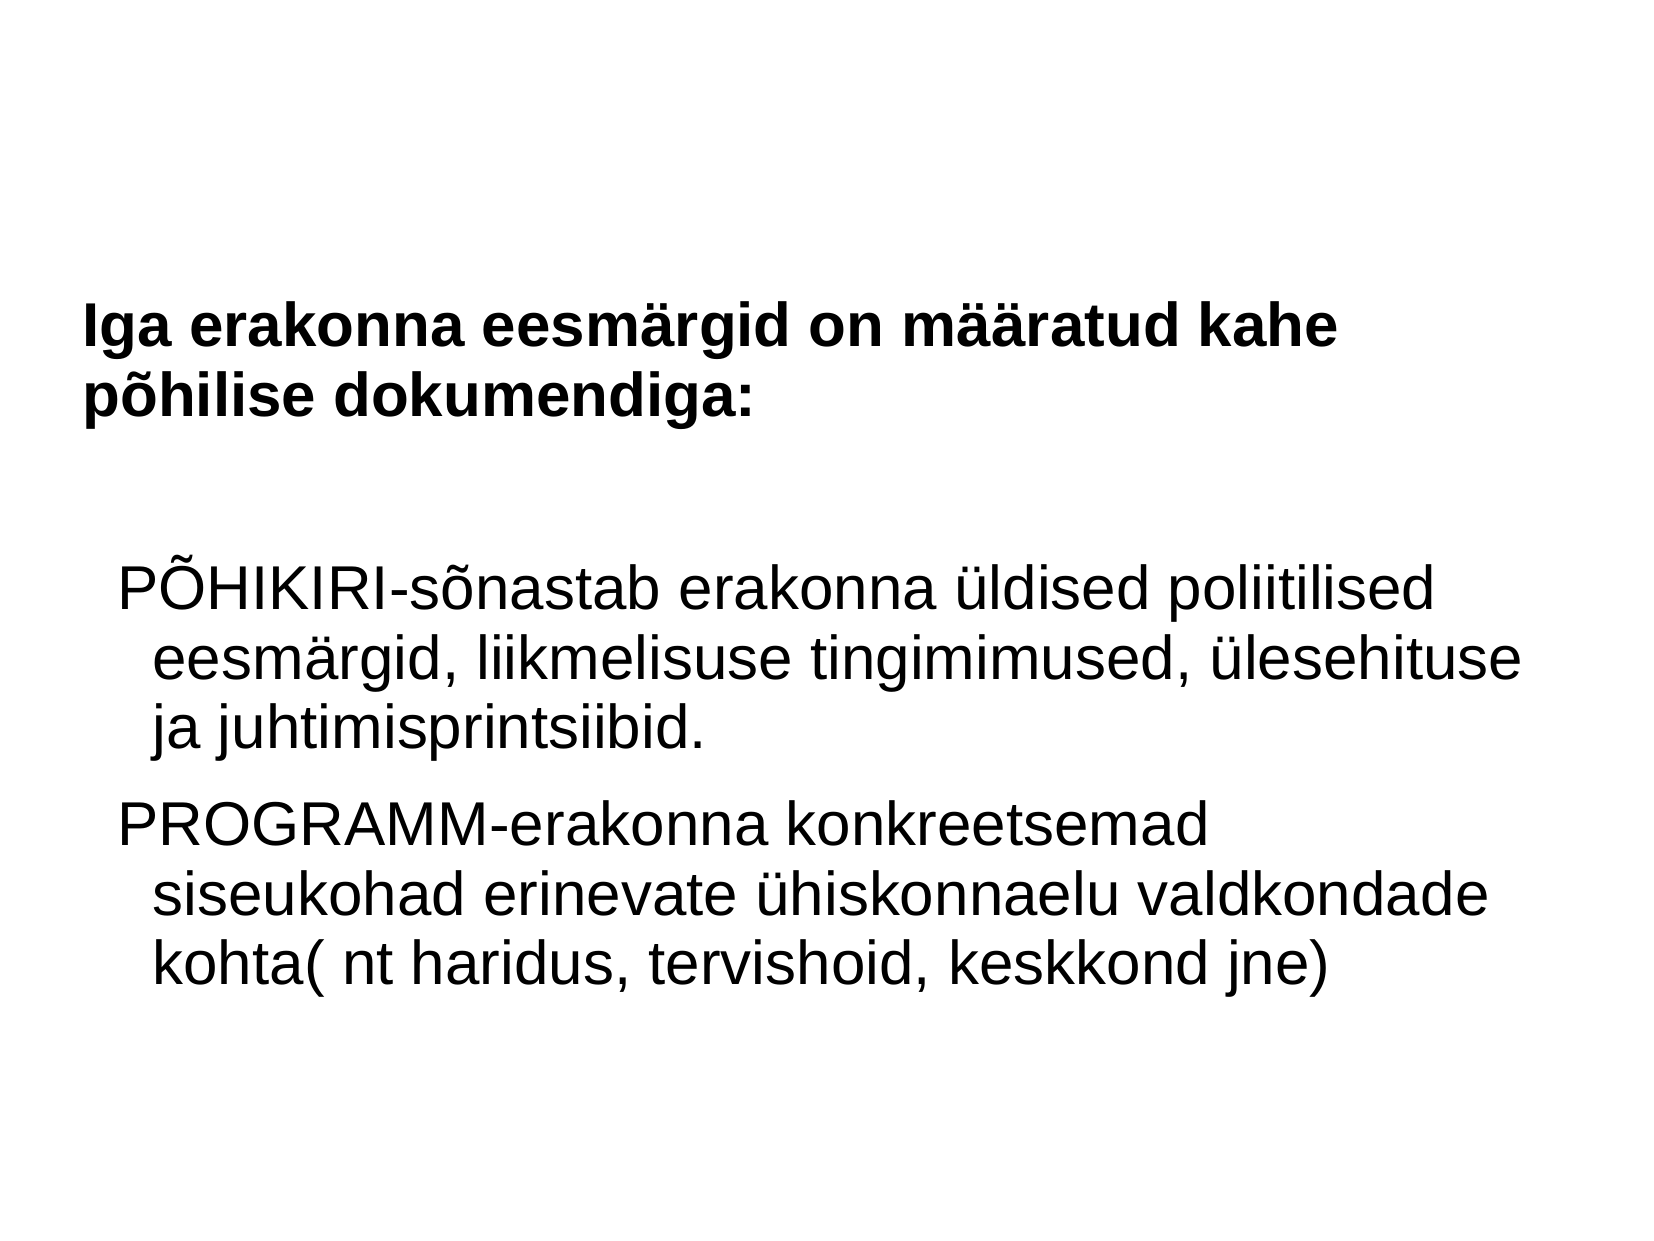

#
Iga erakonna eesmärgid on määratud kahe põhilise dokumendiga:
PÕHIKIRI-sõnastab erakonna üldised poliitilised eesmärgid, liikmelisuse tingimimused, ülesehituse ja juhtimisprintsiibid.
PROGRAMM-erakonna konkreetsemad siseukohad erinevate ühiskonnaelu valdkondade kohta( nt haridus, tervishoid, keskkond jne)